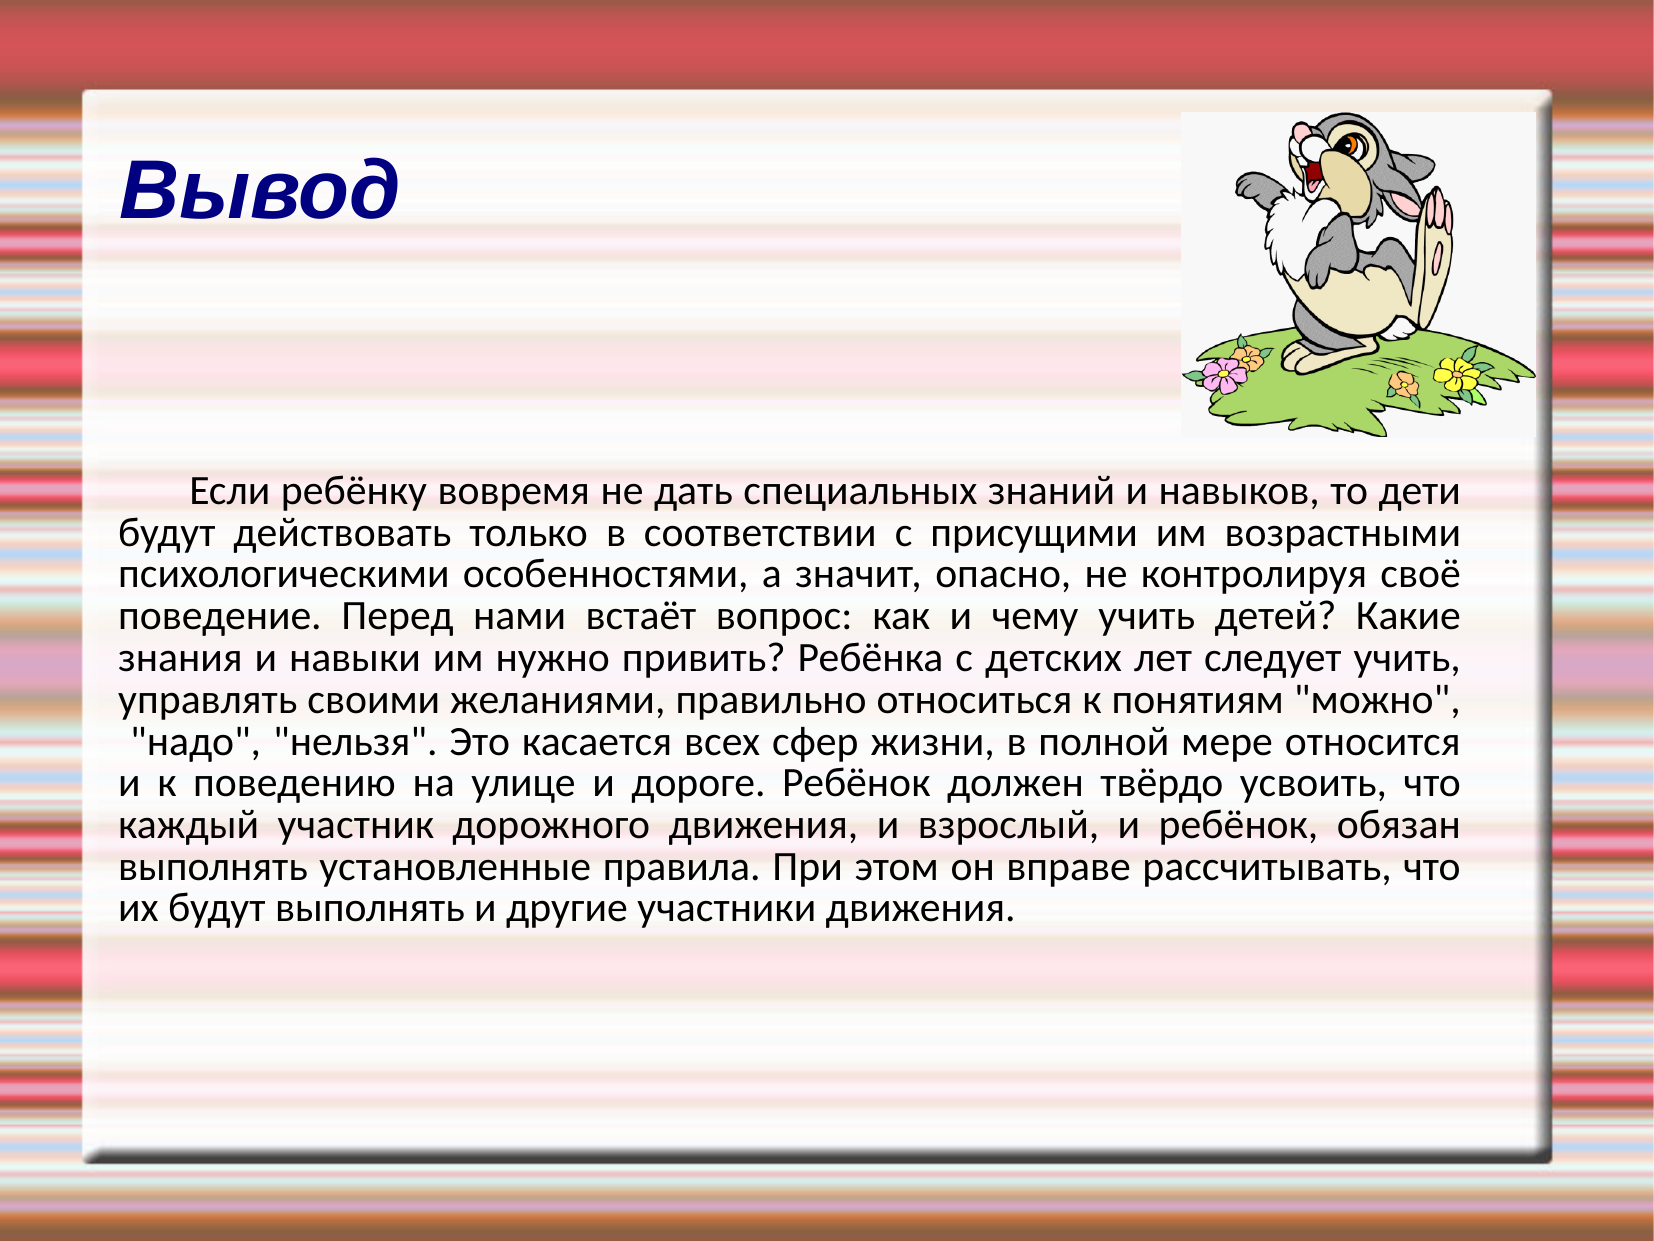

Вывод
 Если ребёнку вовремя не дать специальных знаний и навыков, то дети будут действовать только в соответствии с присущими им возрастными психологическими особенностями, а значит, опасно, не контролируя своё поведение. Перед нами встаёт вопрос: как и чему учить детей? Какие знания и навыки им нужно привить? Ребёнка с детских лет следует учить, управлять своими желаниями, правильно относиться к понятиям "можно", "надо", "нельзя". Это касается всех сфер жизни, в полной мере относится и к поведению на улице и дороге. Ребёнок должен твёрдо усвоить, что каждый участник дорожного движения, и взрослый, и ребёнок, обязан выполнять установленные правила. При этом он вправе рассчитывать, что их будут выполнять и другие участники движения.